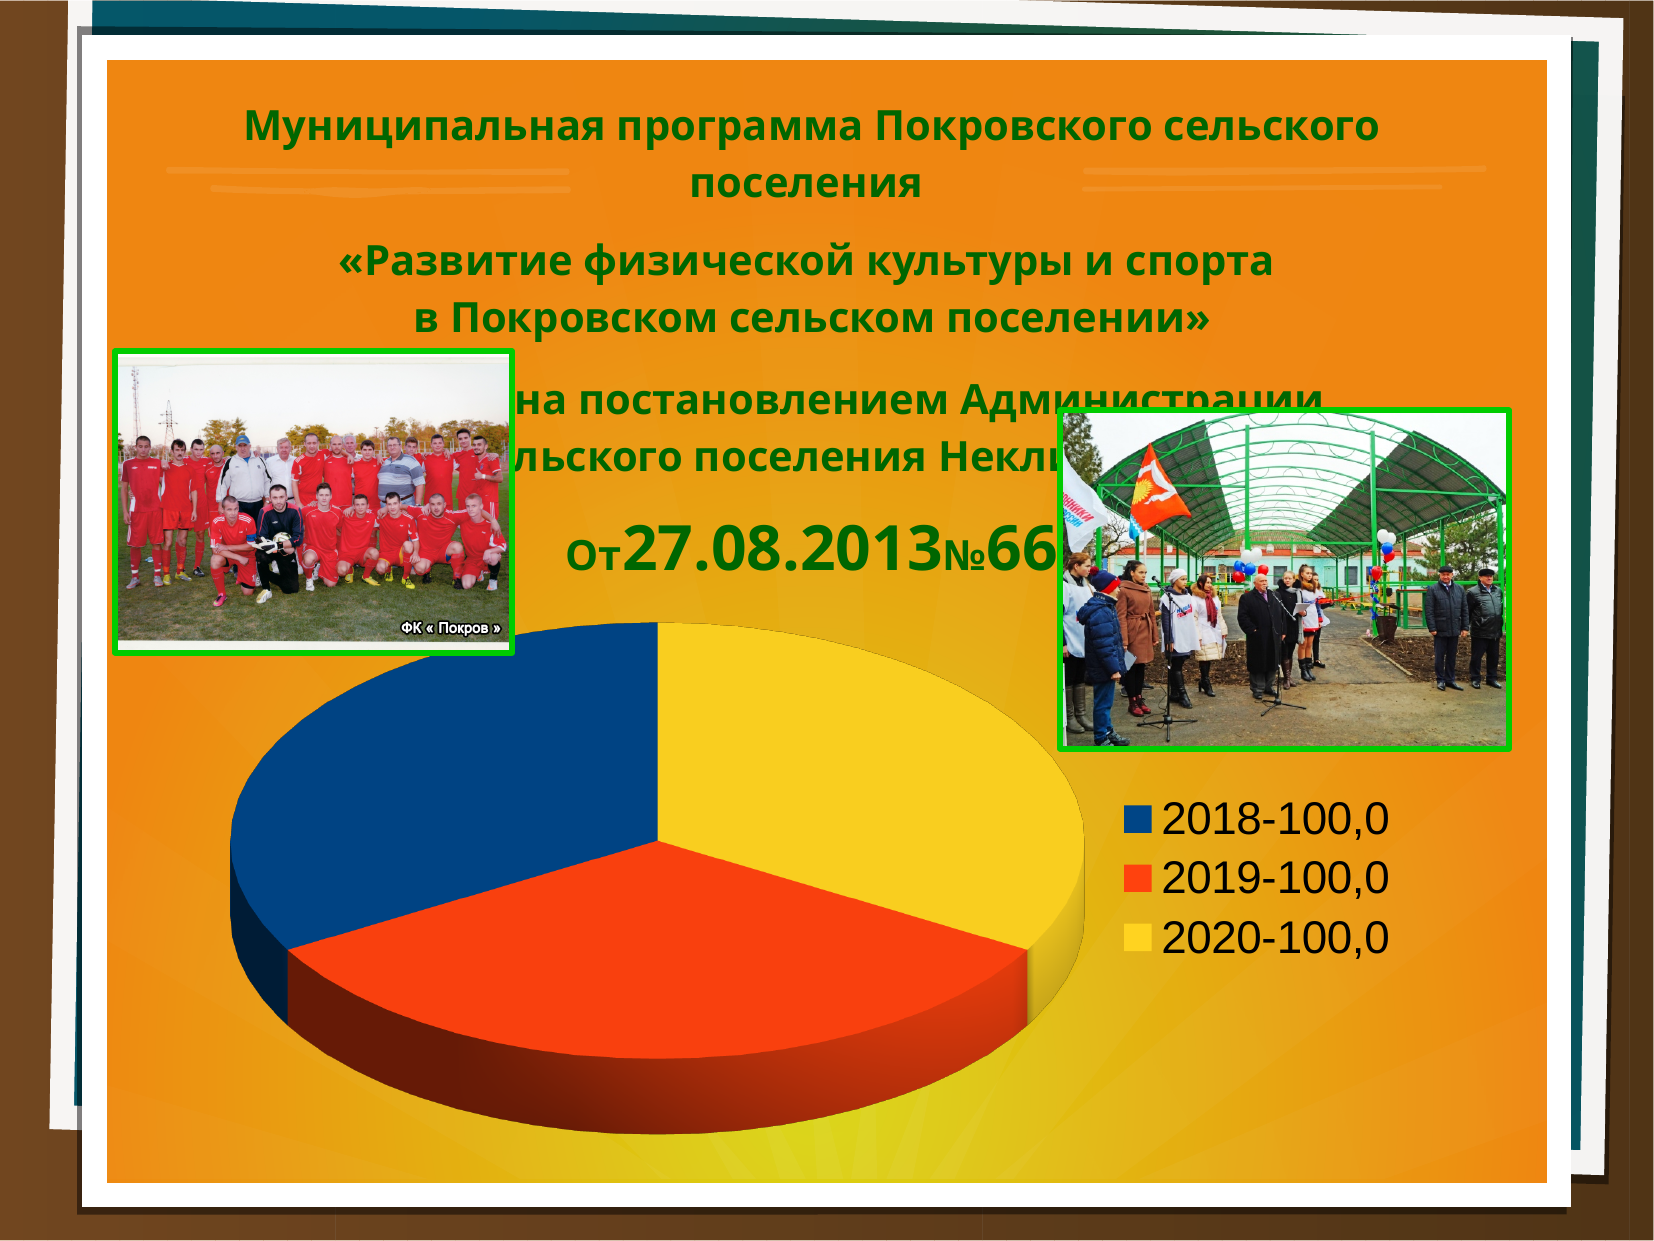

Муниципальная программа Покровского сельского поселения
«Развитие физической культуры и спорта
в Покровском сельском поселении»
Утверждена постановлением Администрации Покровского сельского поселения Неклиновского района
От27.08.2013№66
[unsupported chart]